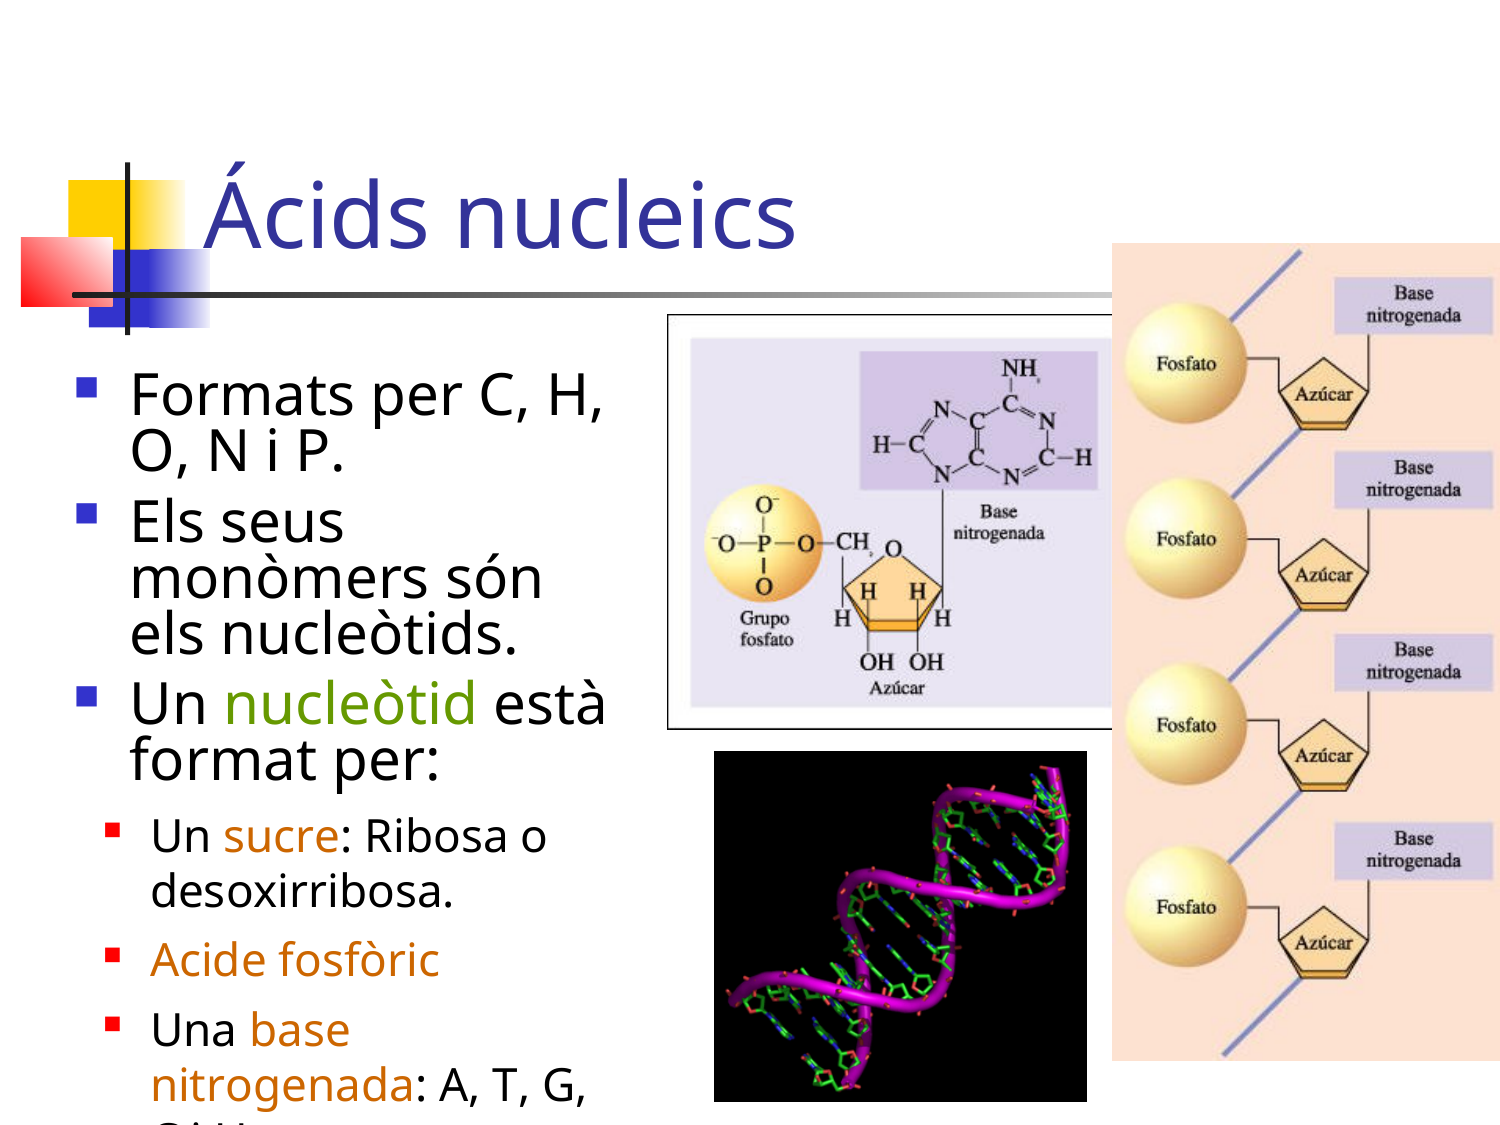

# Ácids nucleics
Formats per C, H, O, N i P.
Els seus monòmers són els nucleòtids.
Un nucleòtid està format per:
Un sucre: Ribosa o desoxirribosa.
Acide fosfòric
Una base nitrogenada: A, T, G, C i U.